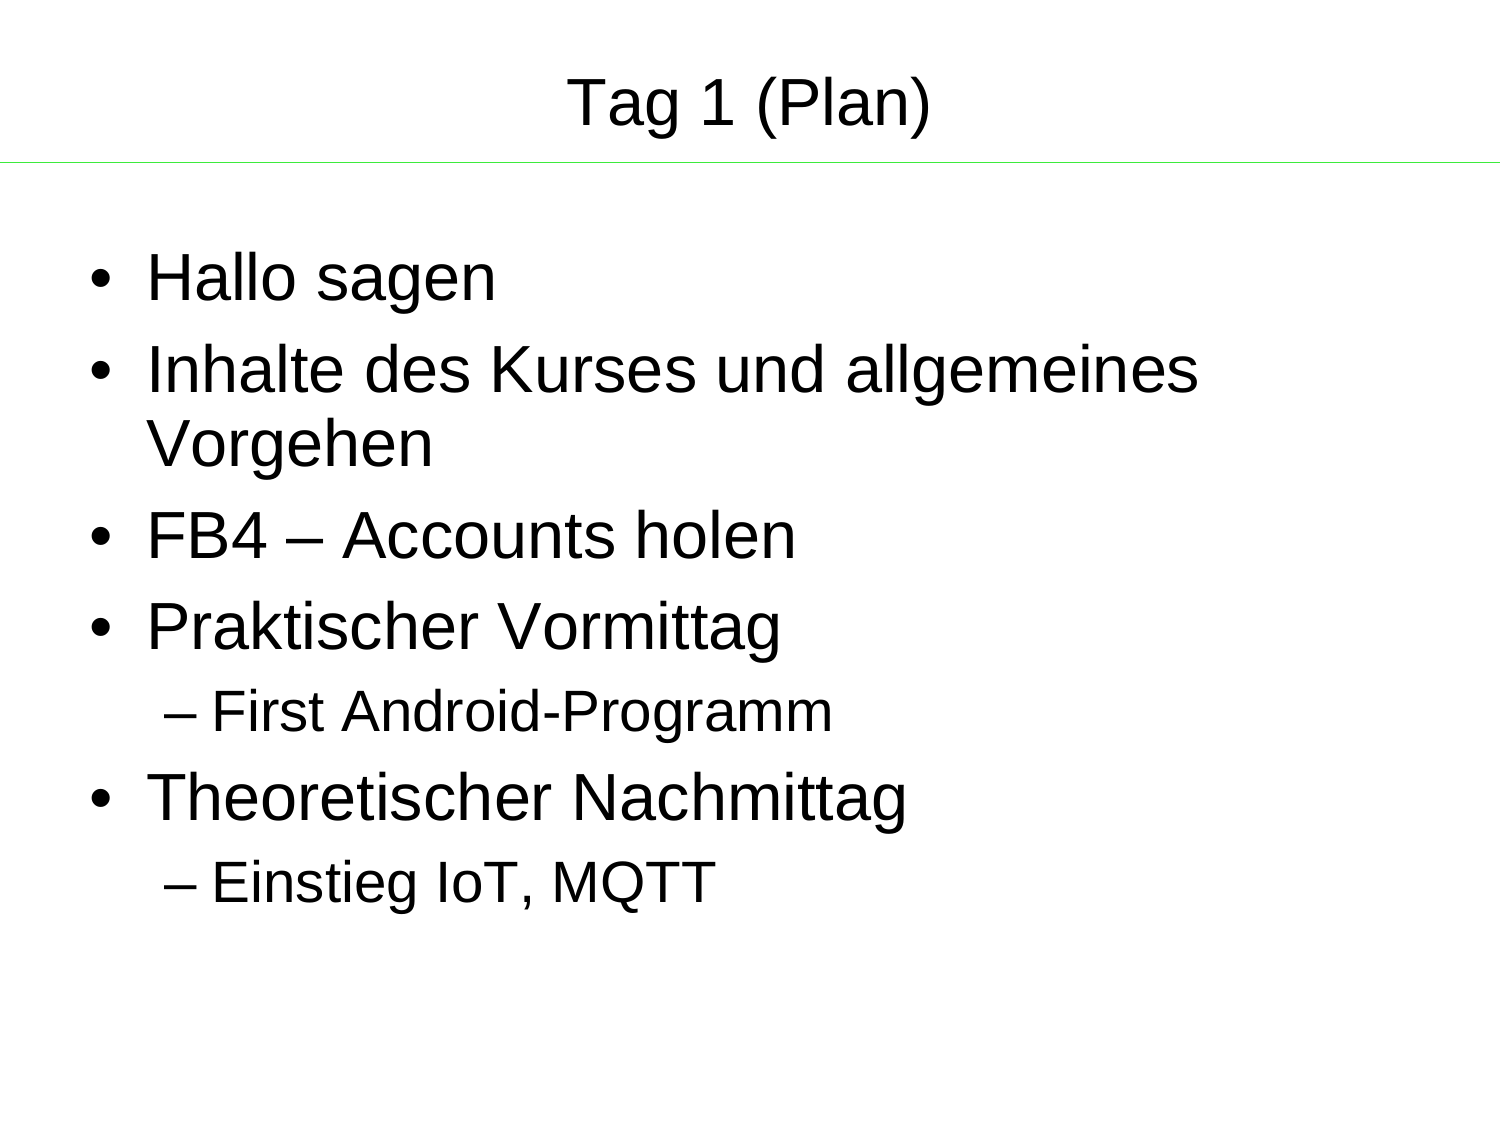

# Tag 1 (Plan)
Hallo sagen
Inhalte des Kurses und allgemeines Vorgehen
FB4 – Accounts holen
Praktischer Vormittag
First Android-Programm
Theoretischer Nachmittag
Einstieg IoT, MQTT